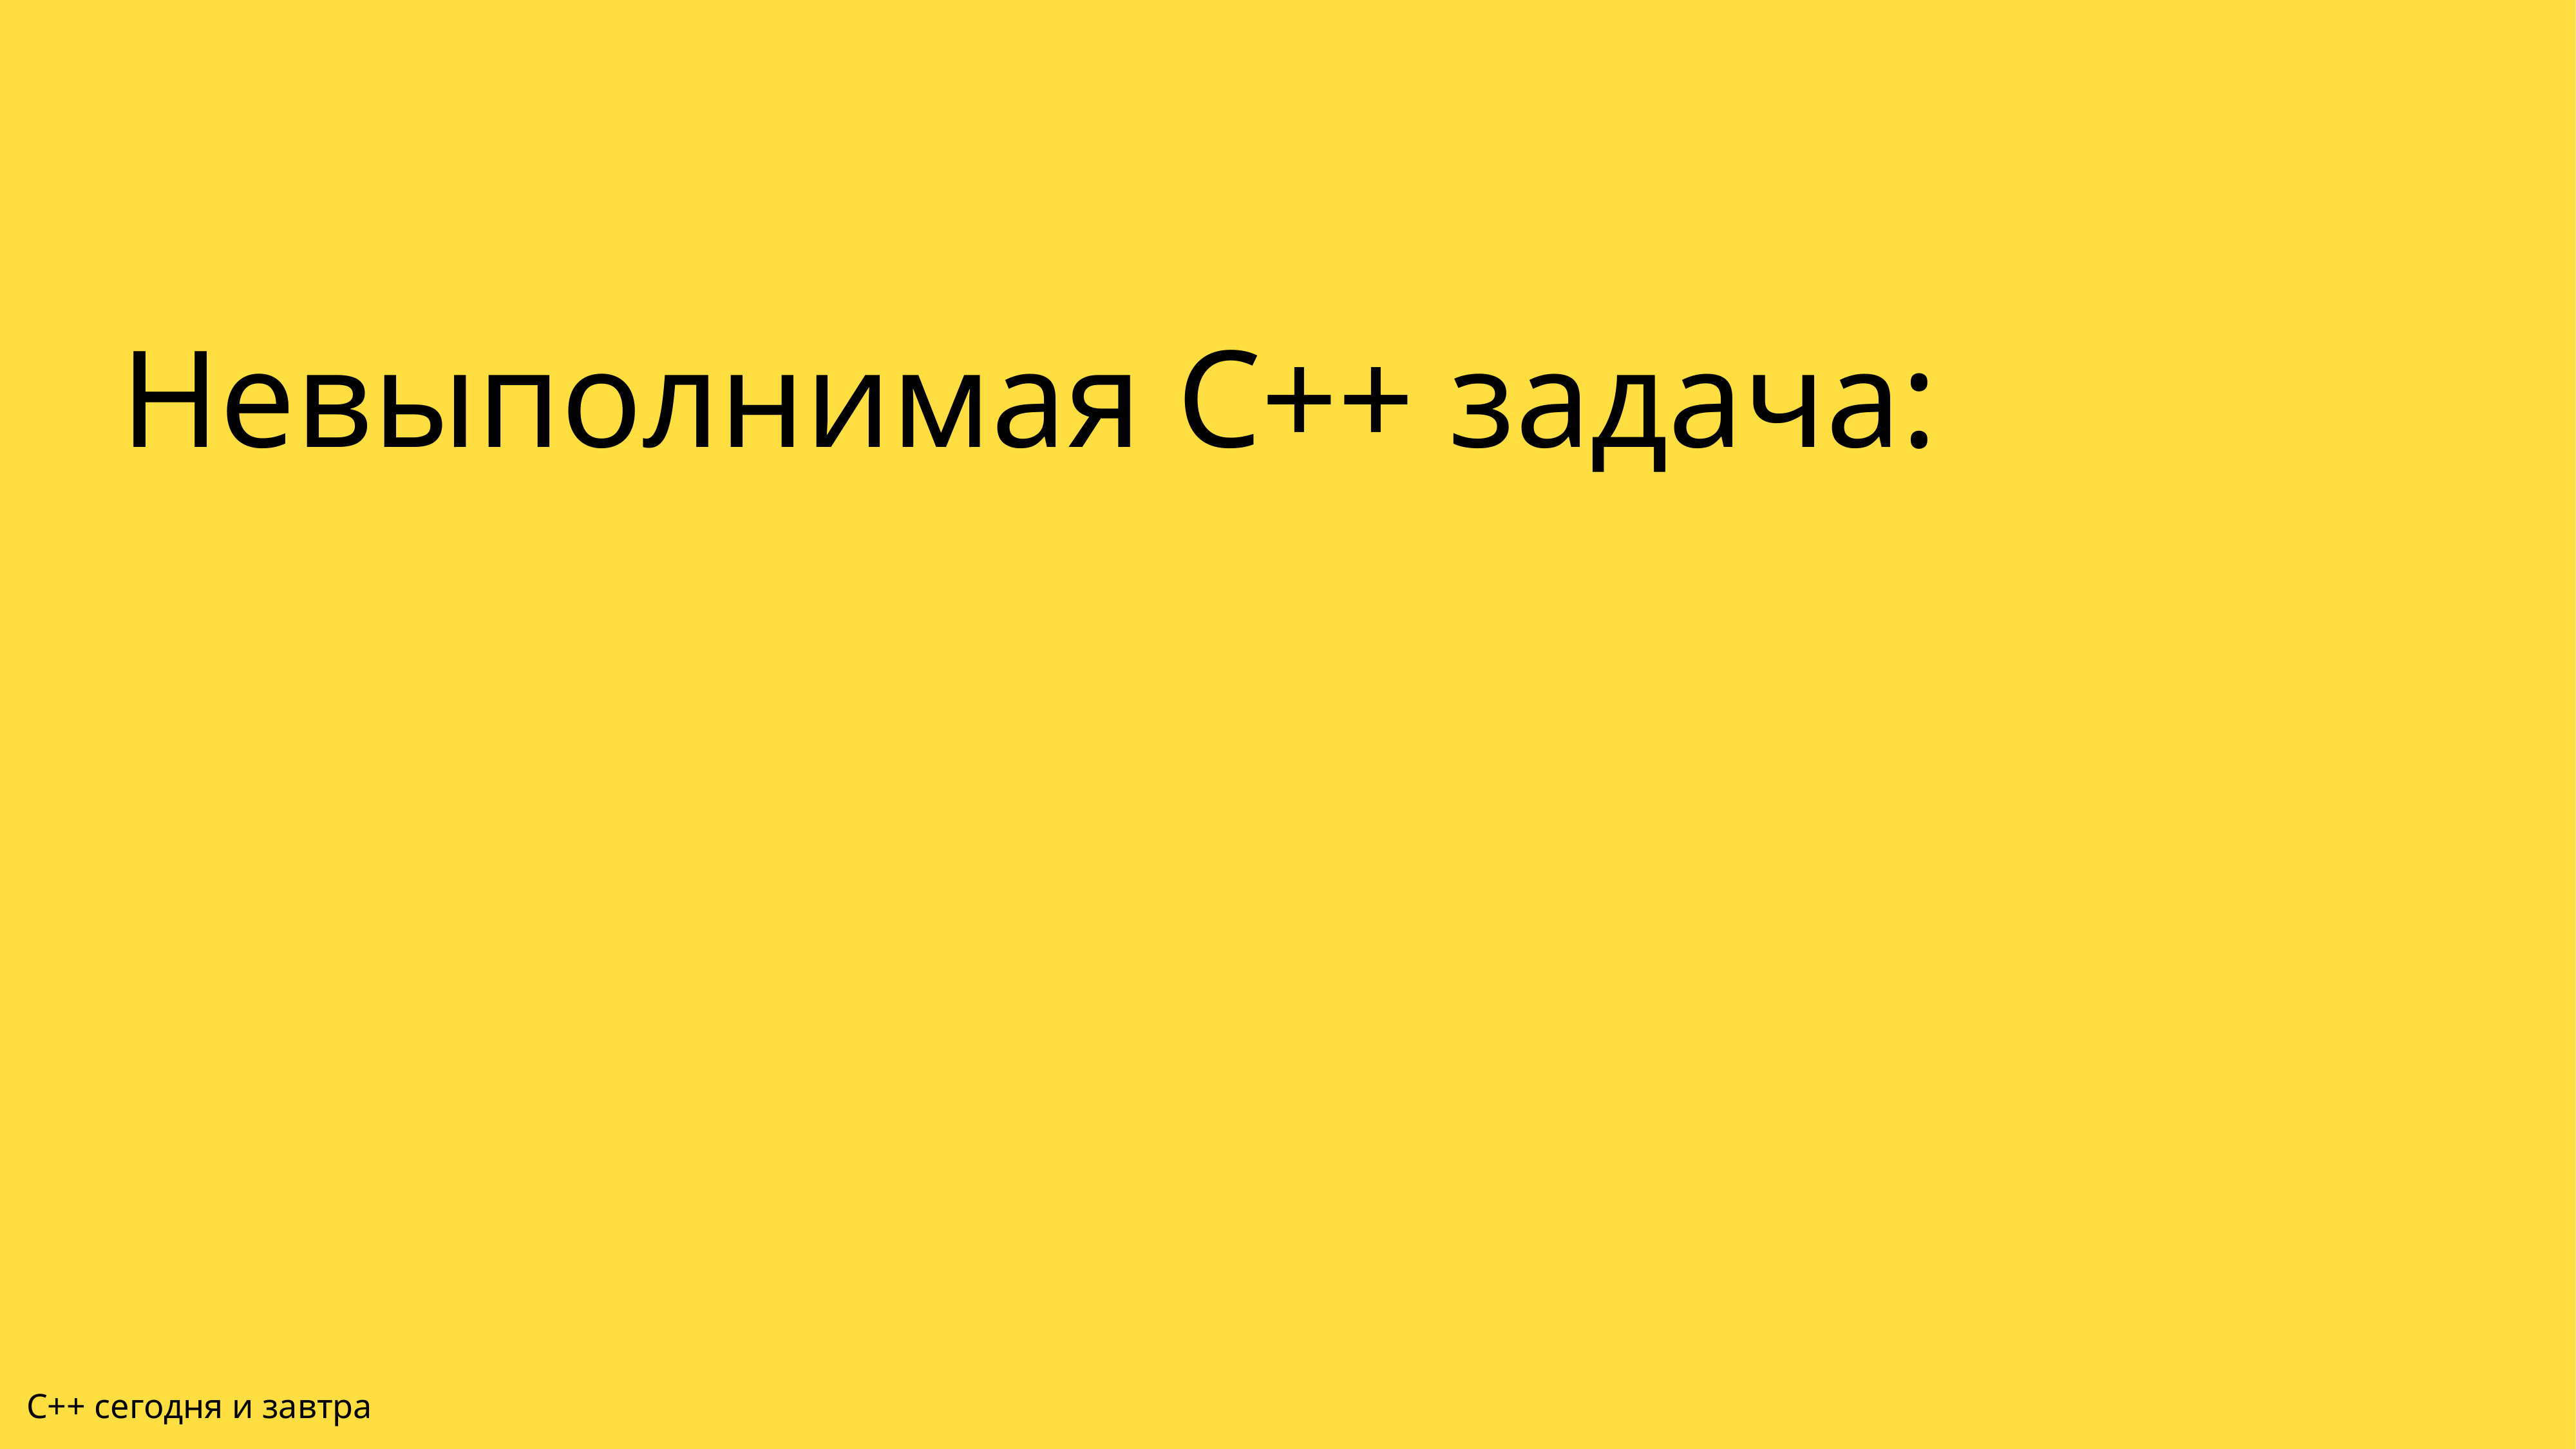

# Невыполнимая C++ задача:
C++ сегодня и завтра